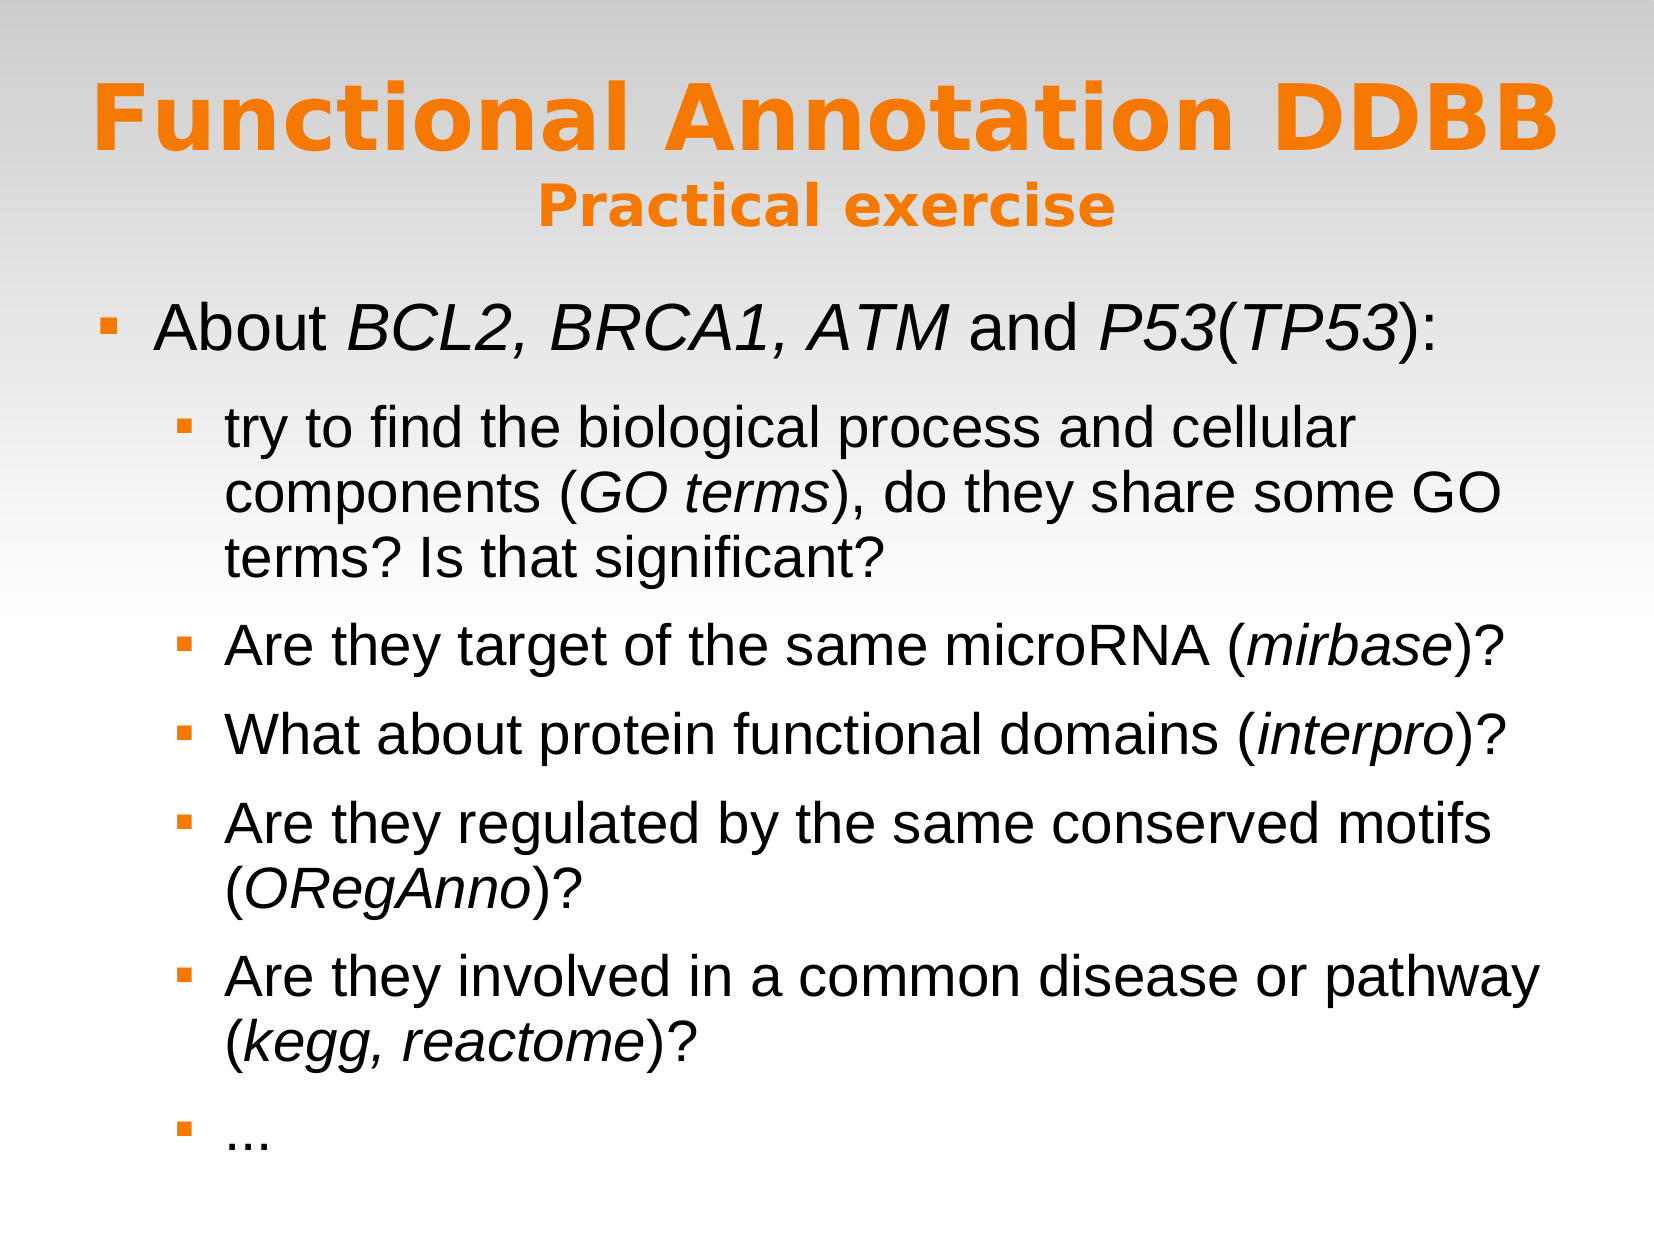

# Functional Annotation DDBB Practical exercise
About BCL2, BRCA1, ATM and P53(TP53):
try to find the biological process and cellular components (GO terms), do they share some GO terms? Is that significant?
Are they target of the same microRNA (mirbase)?
What about protein functional domains (interpro)?
Are they regulated by the same conserved motifs (ORegAnno)?
Are they involved in a common disease or pathway (kegg, reactome)?
...